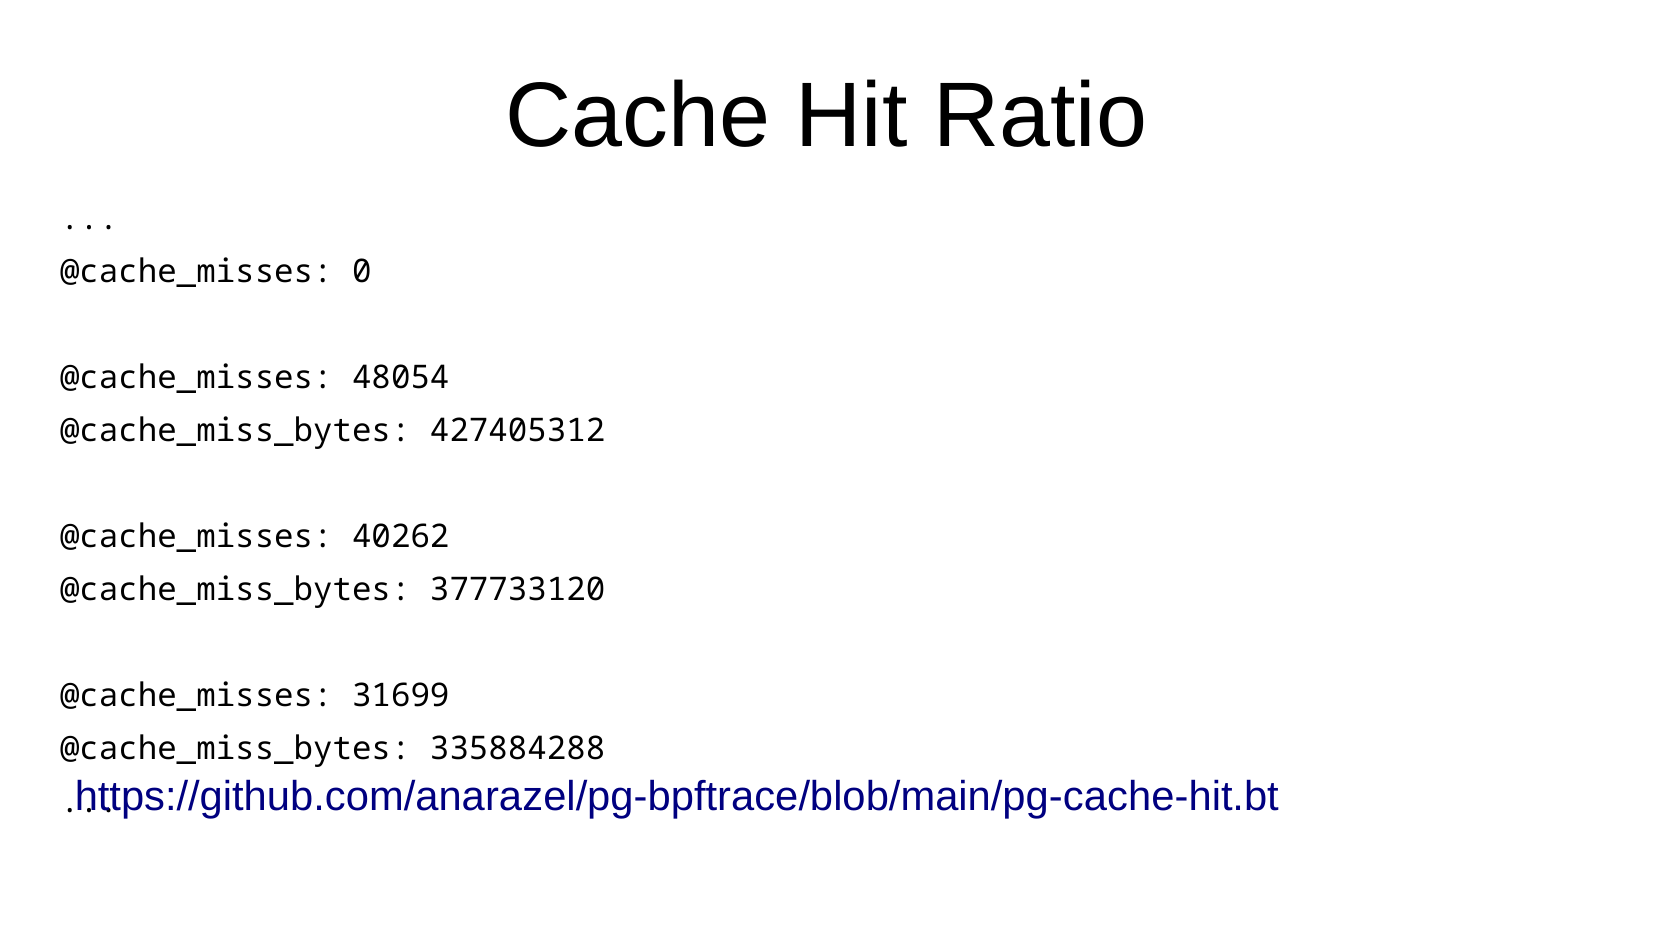

# Cache Hit Ratio
...
@cache_misses: 0
@cache_misses: 48054
@cache_miss_bytes: 427405312
@cache_misses: 40262
@cache_miss_bytes: 377733120
@cache_misses: 31699
@cache_miss_bytes: 335884288
...
https://github.com/anarazel/pg-bpftrace/blob/main/pg-cache-hit.bt